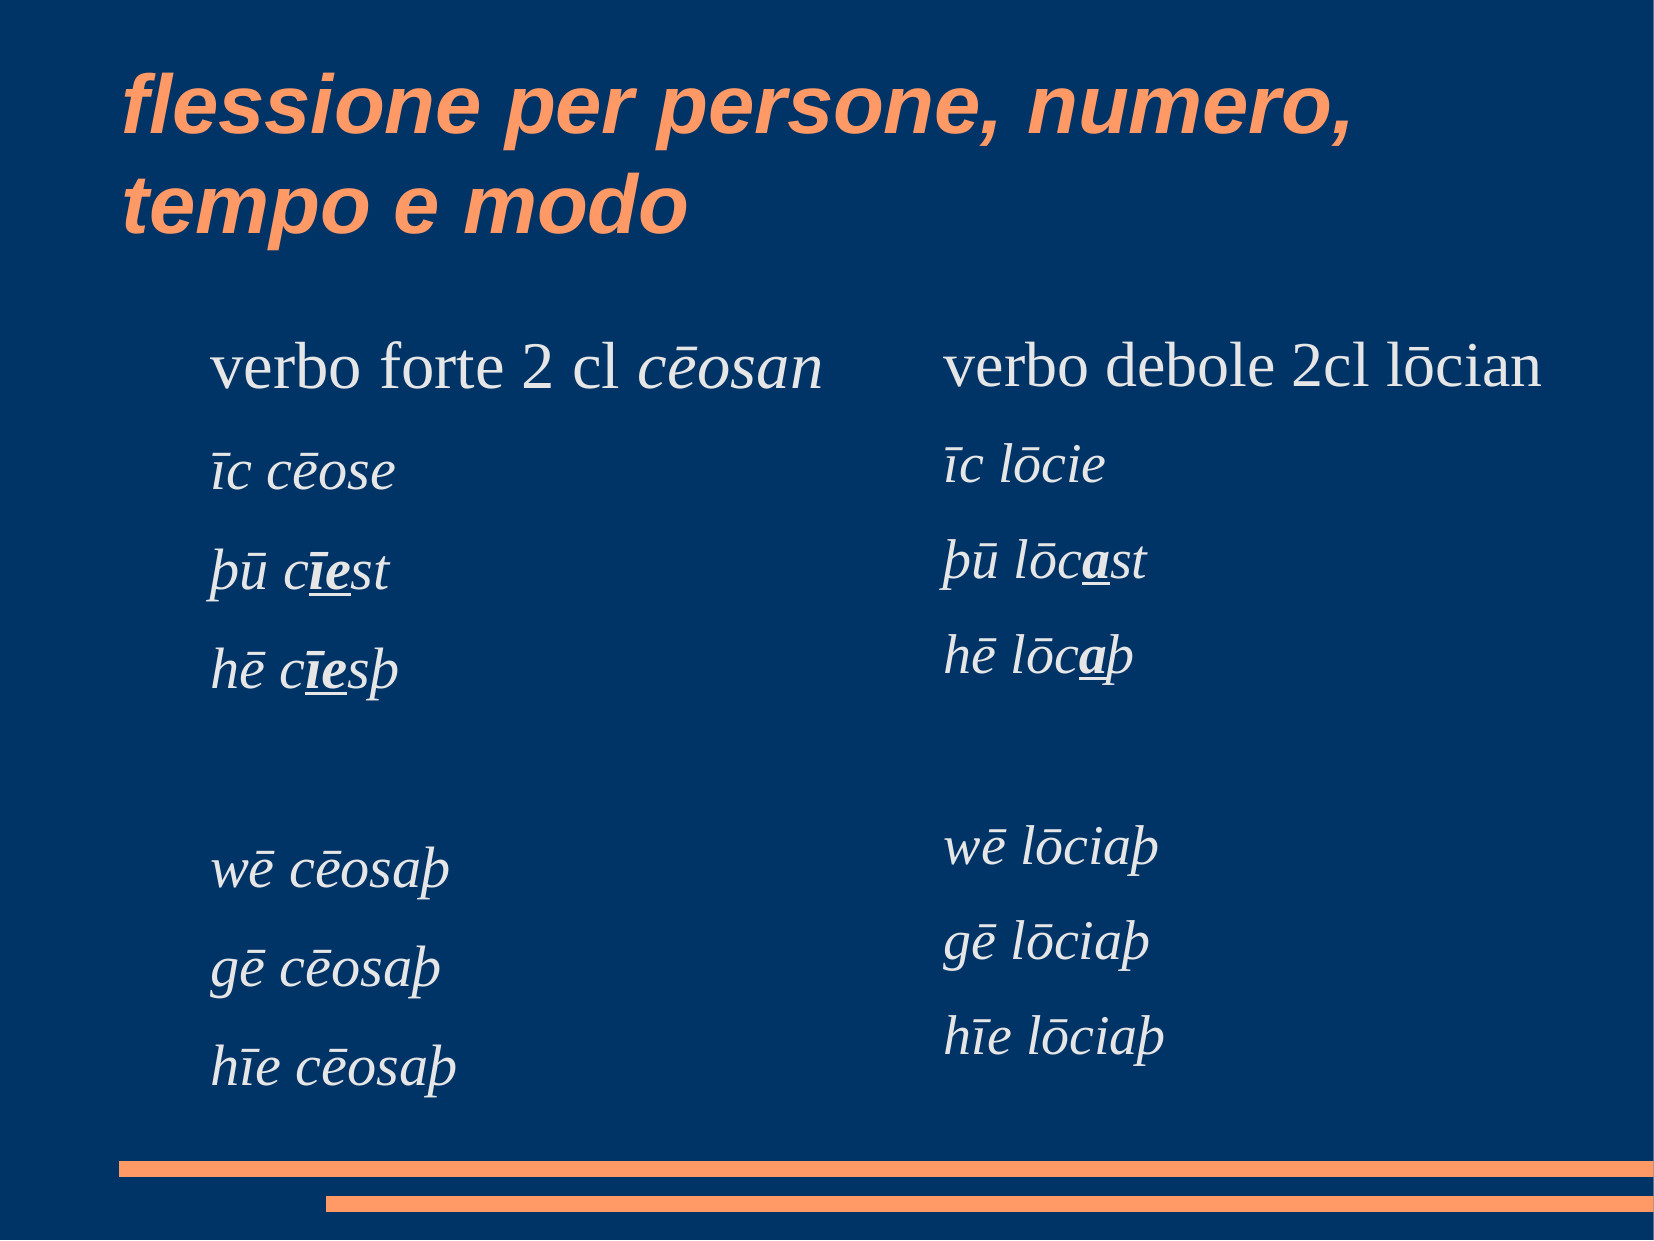

# flessione per persone, numero, tempo e modo
verbo forte 2 cl cēosan
īc cēose
þū cīest
hē cīesþ
wē cēosaþ
gē cēosaþ
hīe cēosaþ
verbo debole 2cl lōcian
īc lōcie
þū lōcast
hē lōcaþ
wē lōciaþ
gē lōciaþ
hīe lōciaþ